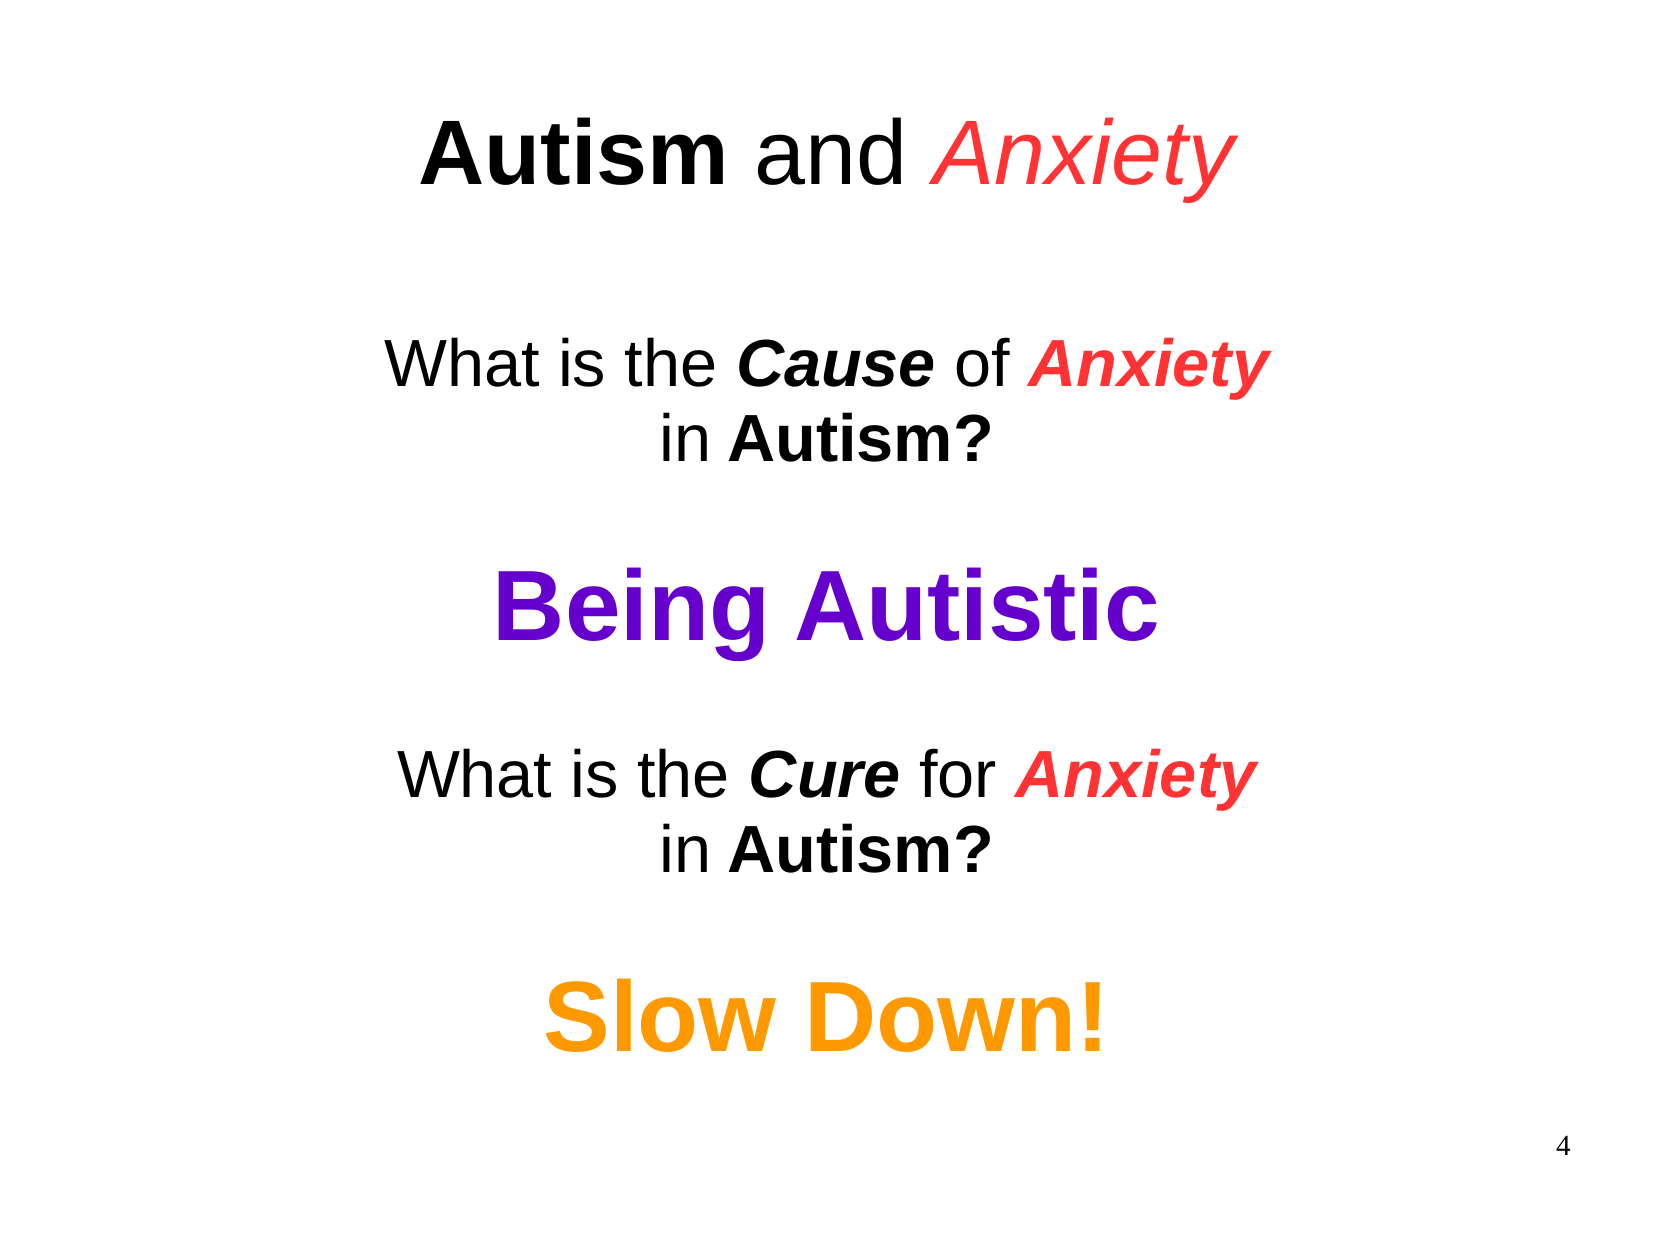

# Autism and Anxiety
What is the Cause of Anxiety
in Autism?
Being Autistic
What is the Cure for Anxiety
in Autism?
Slow Down!
4